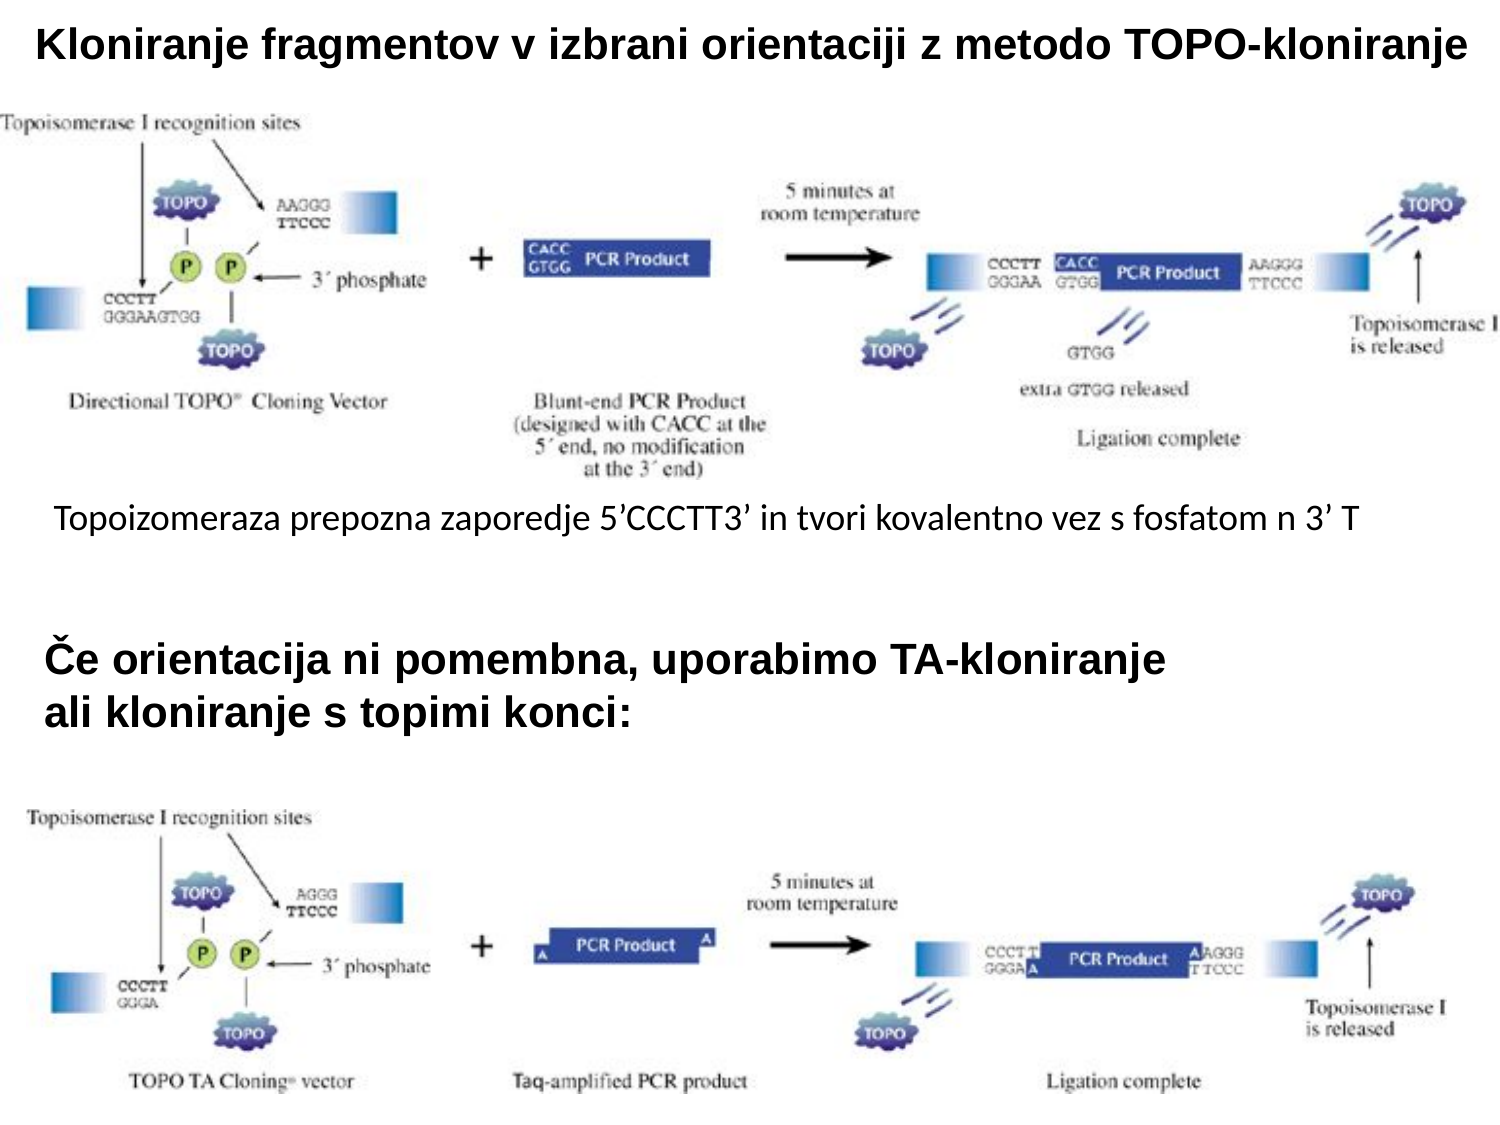

Kloniranje fragmentov v izbrani orientaciji z metodo TOPO-kloniranje
 Topoizomeraza prepozna zaporedje 5’CCCTT3’ in tvori kovalentno vez s fosfatom n 3’ T
Če orientacija ni pomembna, uporabimo TA-kloniranje
ali kloniranje s topimi konci: